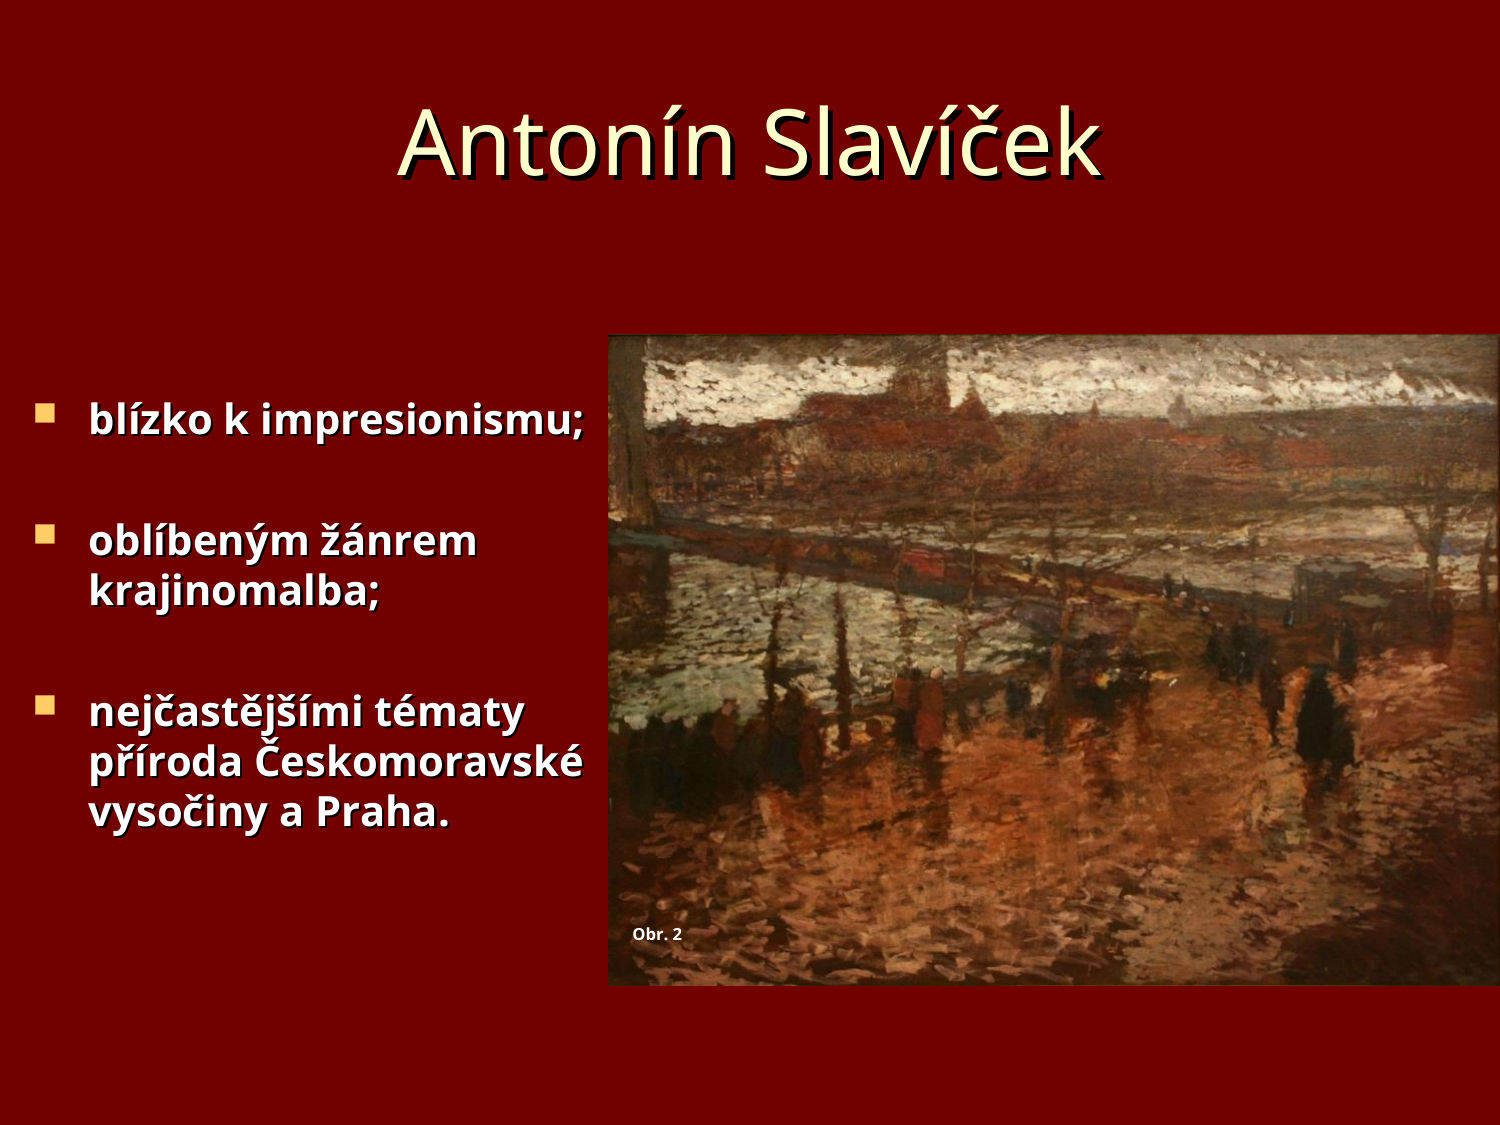

# Antonín Slavíček
blízko k impresionismu;
oblíbeným žánrem krajinomalba;
nejčastějšími tématy příroda Českomoravské vysočiny a Praha.
Obr. 2